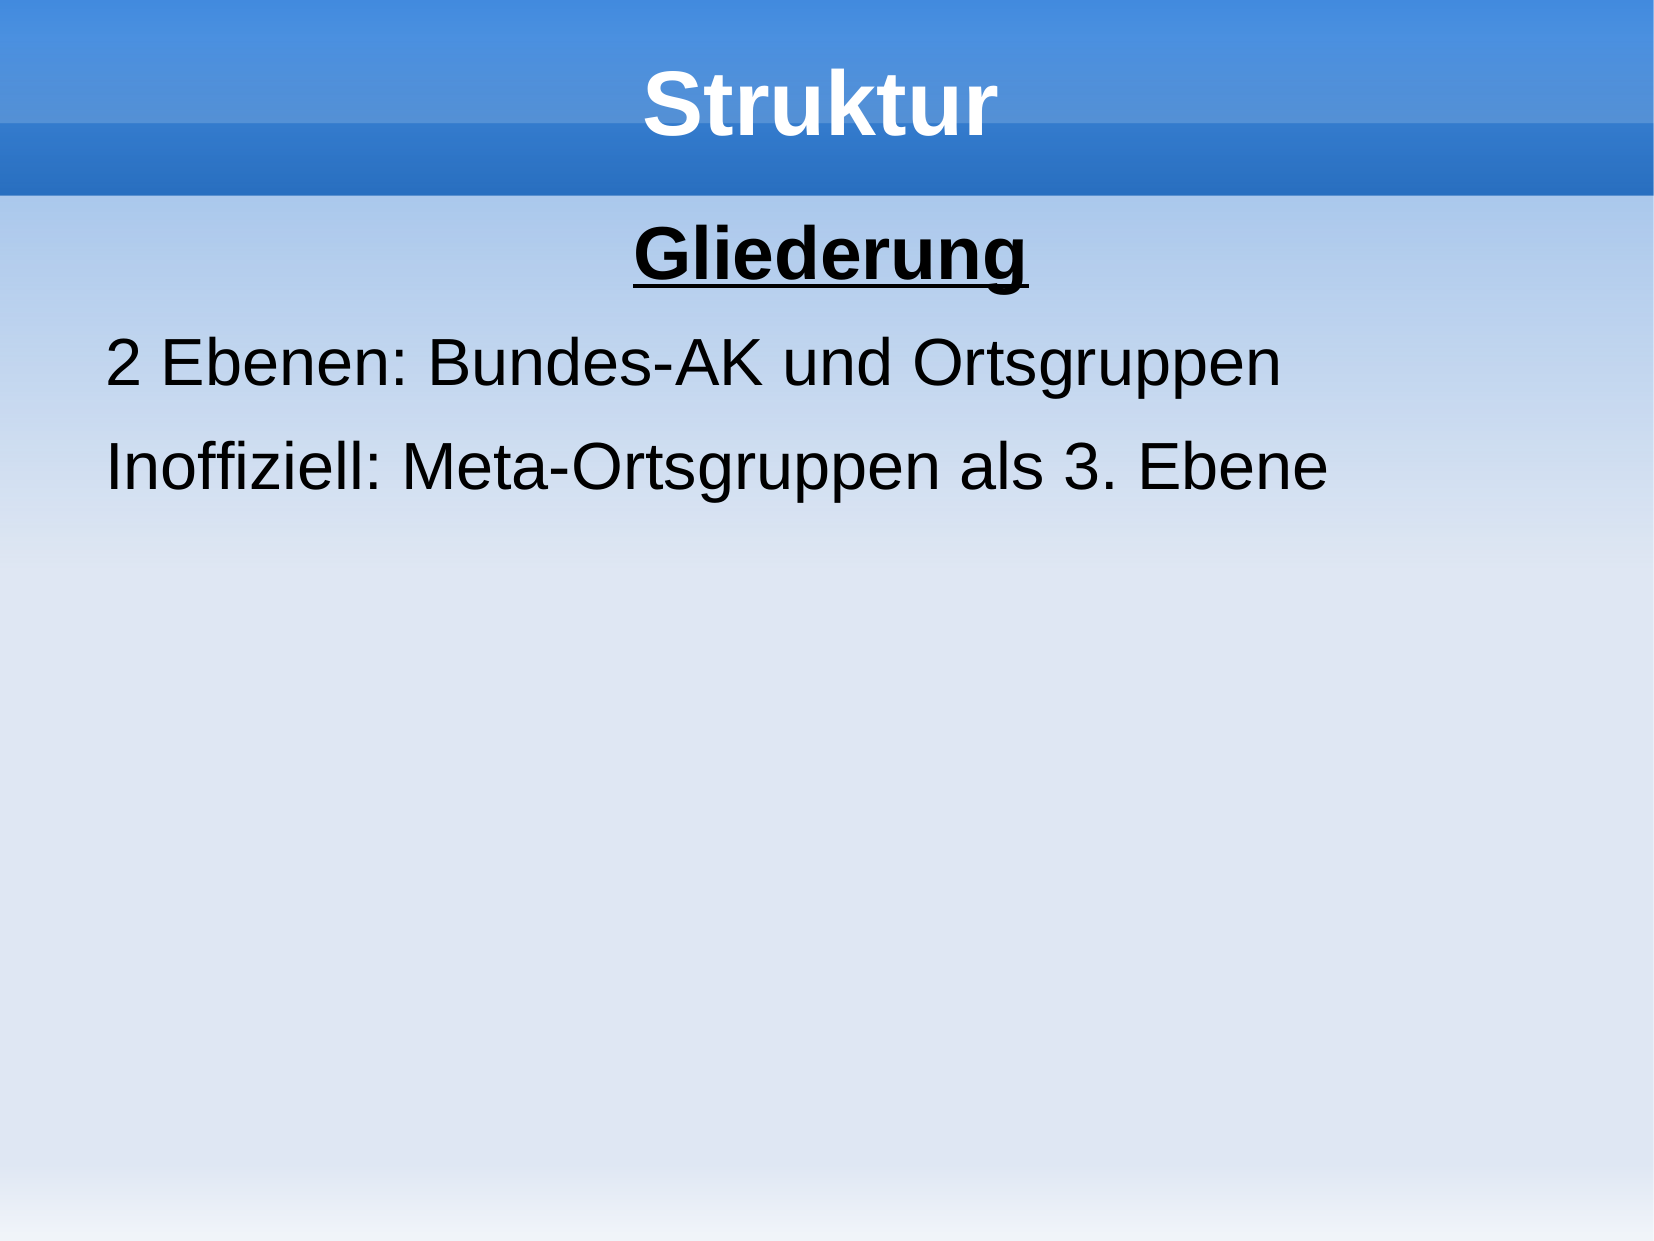

# Struktur
Gliederung
 2 Ebenen: Bundes-AK und Ortsgruppen
 Inoffiziell: Meta-Ortsgruppen als 3. Ebene